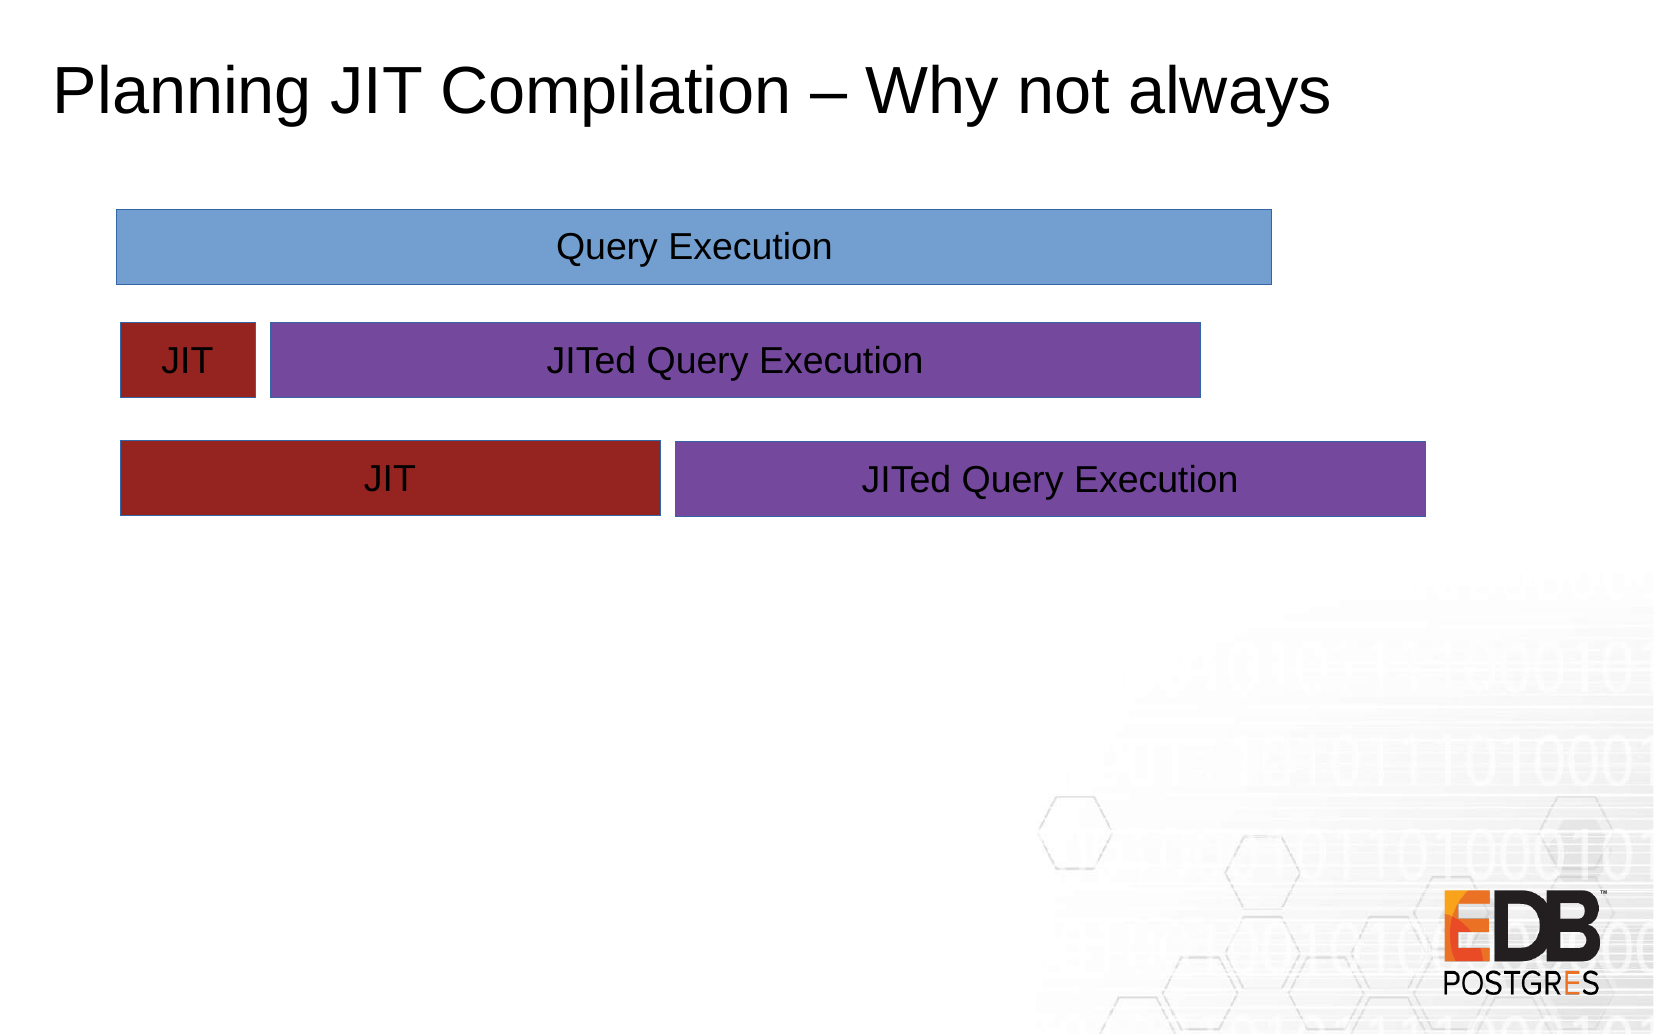

# Planning JIT Compilation – Why not always
Query Execution
JIT
JITed Query Execution
JIT
JITed Query Execution
JITed Query Execution